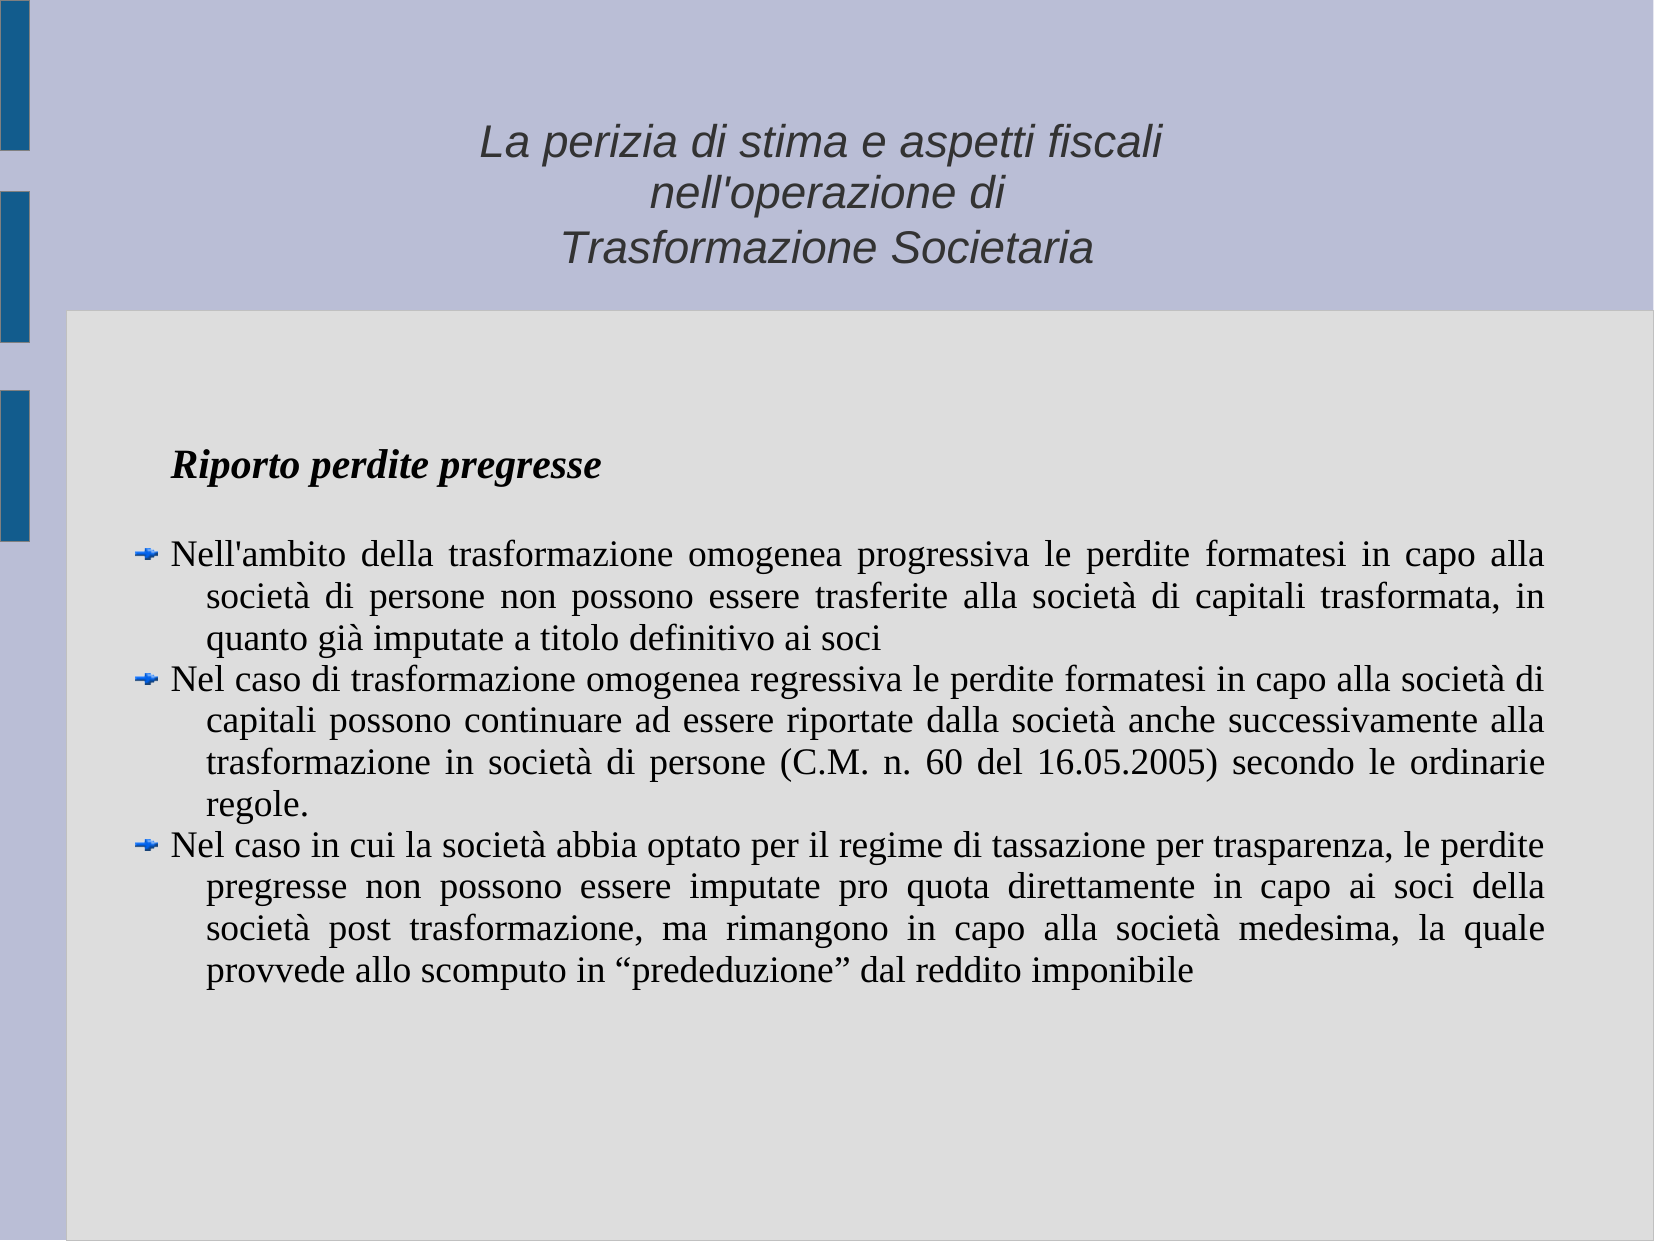

# La perizia di stima e aspetti fiscali nell'operazione di Trasformazione Societaria
Riporto perdite pregresse
Nell'ambito della trasformazione omogenea progressiva le perdite formatesi in capo alla società di persone non possono essere trasferite alla società di capitali trasformata, in quanto già imputate a titolo definitivo ai soci
Nel caso di trasformazione omogenea regressiva le perdite formatesi in capo alla società di capitali possono continuare ad essere riportate dalla società anche successivamente alla trasformazione in società di persone (C.M. n. 60 del 16.05.2005) secondo le ordinarie regole.
Nel caso in cui la società abbia optato per il regime di tassazione per trasparenza, le perdite pregresse non possono essere imputate pro quota direttamente in capo ai soci della società post trasformazione, ma rimangono in capo alla società medesima, la quale provvede allo scomputo in “prededuzione” dal reddito imponibile